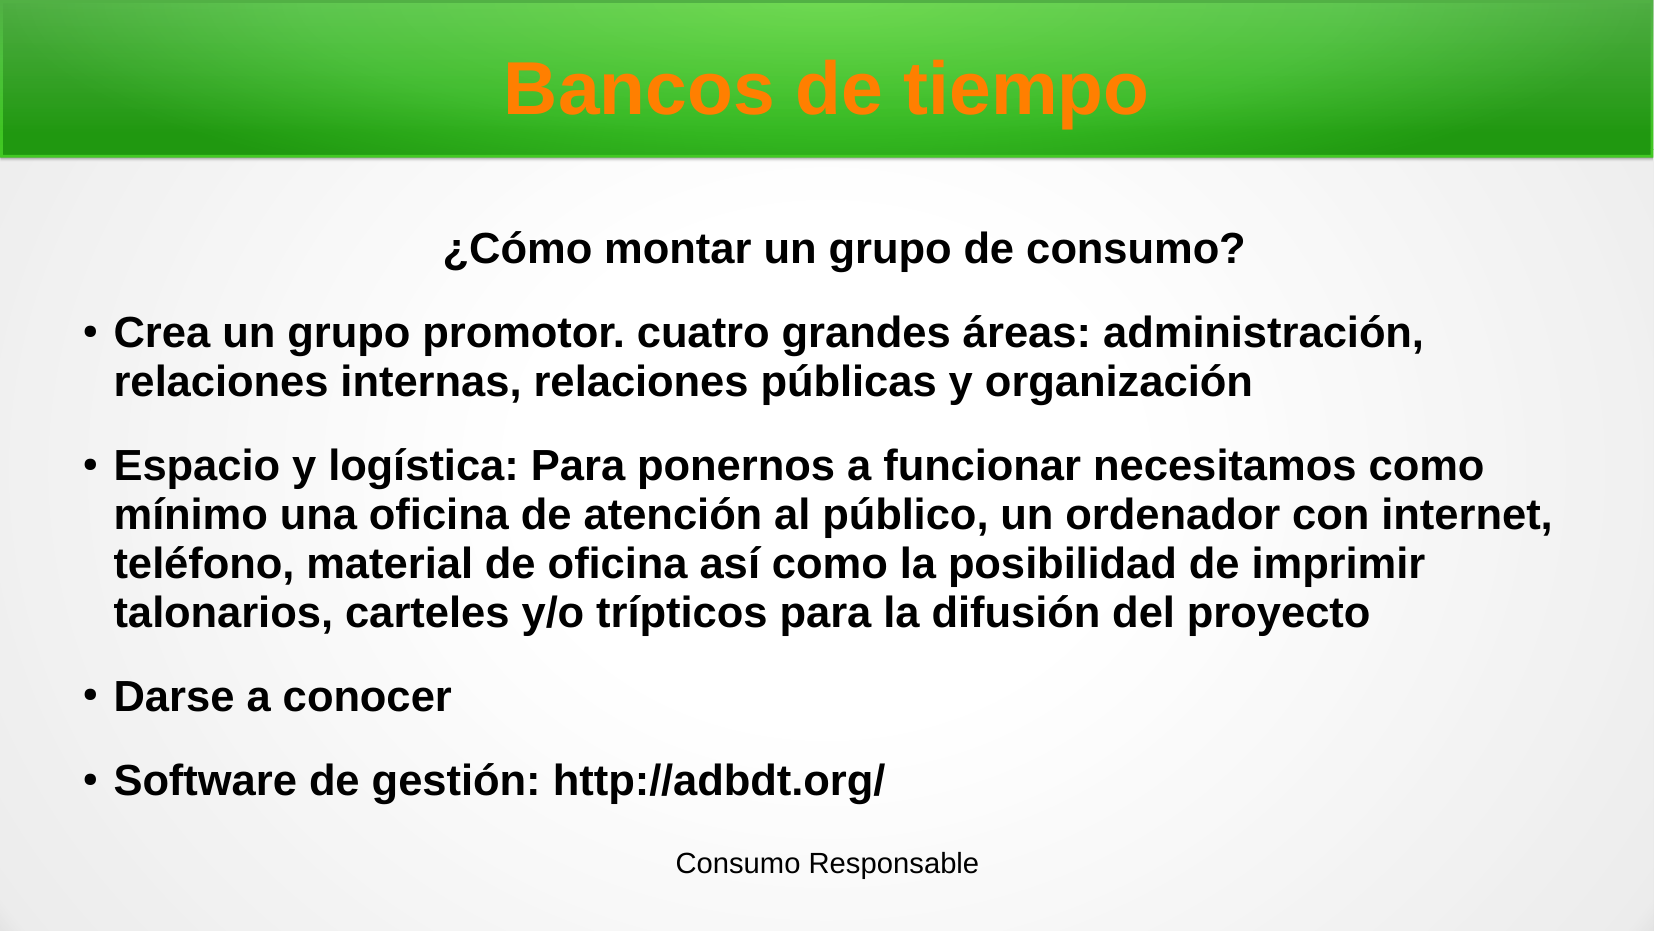

# Bancos de tiempo
¿Cómo montar un grupo de consumo?
Crea un grupo promotor. cuatro grandes áreas: administración, relaciones internas, relaciones públicas y organización
Espacio y logística: Para ponernos a funcionar necesitamos como mínimo una oficina de atención al público, un ordenador con internet, teléfono, material de oficina así como la posibilidad de imprimir talonarios, carteles y/o trípticos para la difusión del proyecto
Darse a conocer
Software de gestión: http://adbdt.org/
Consumo Responsable